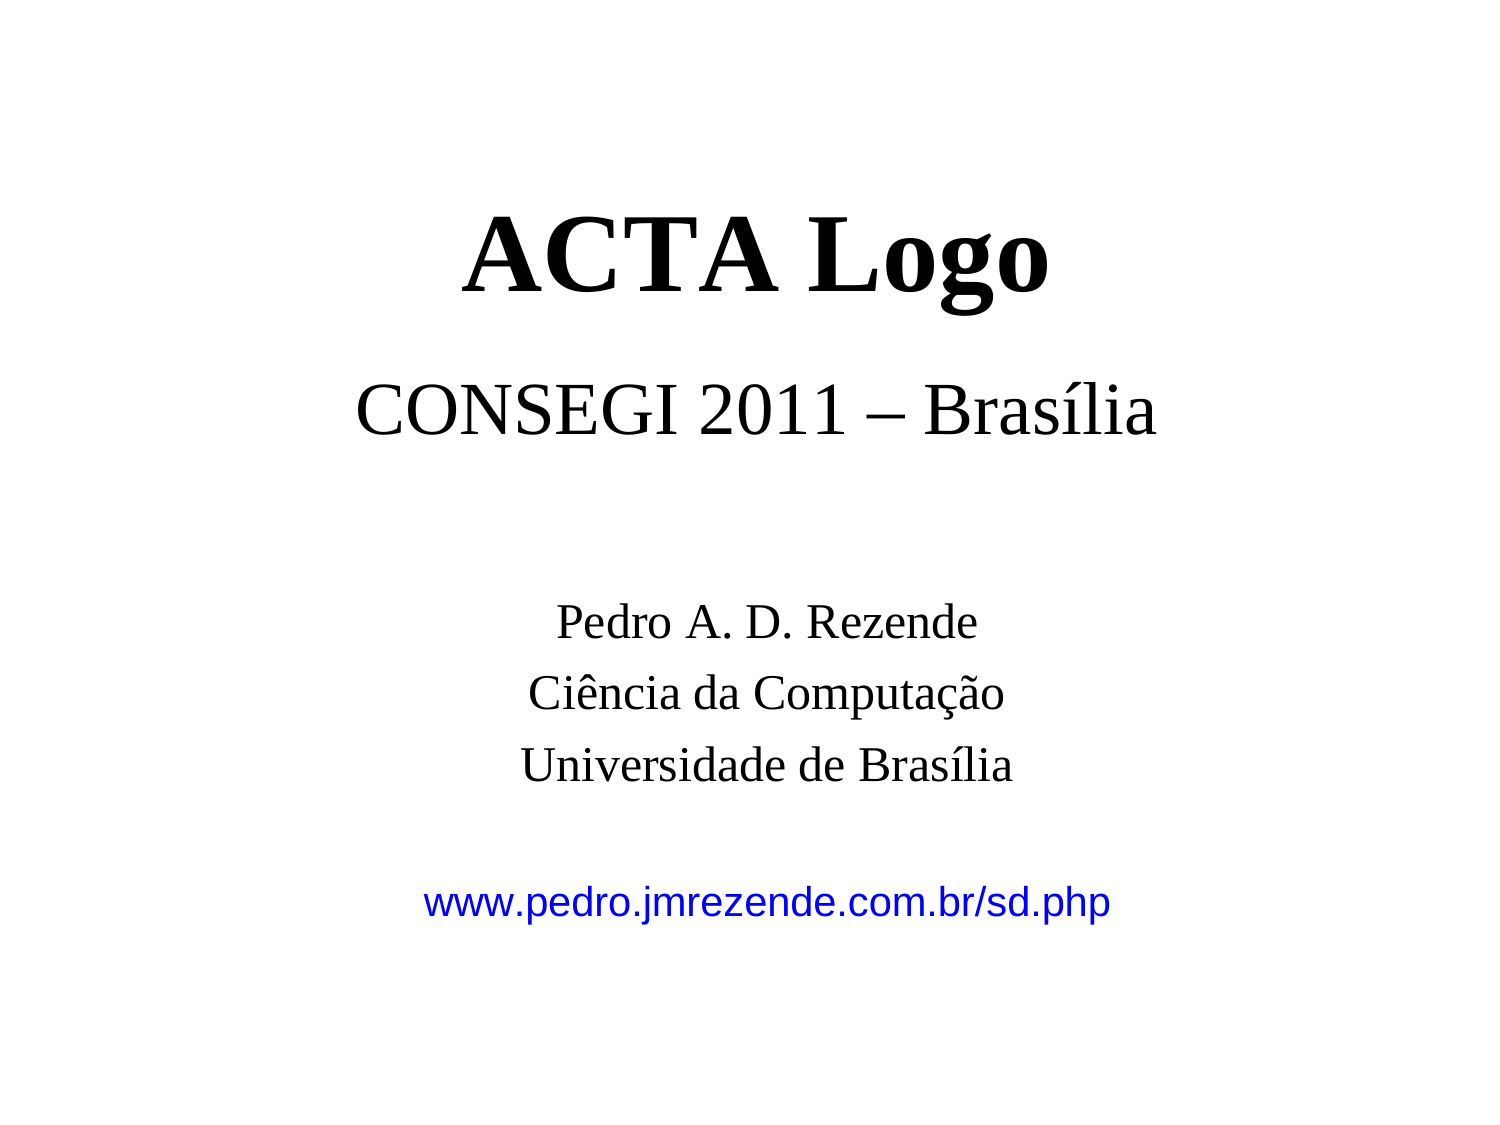

# ACTA Logo CONSEGI 2011 – Brasília
Pedro A. D. Rezende
Ciência da Computação
Universidade de Brasília
www.pedro.jmrezende.com.br/sd.php